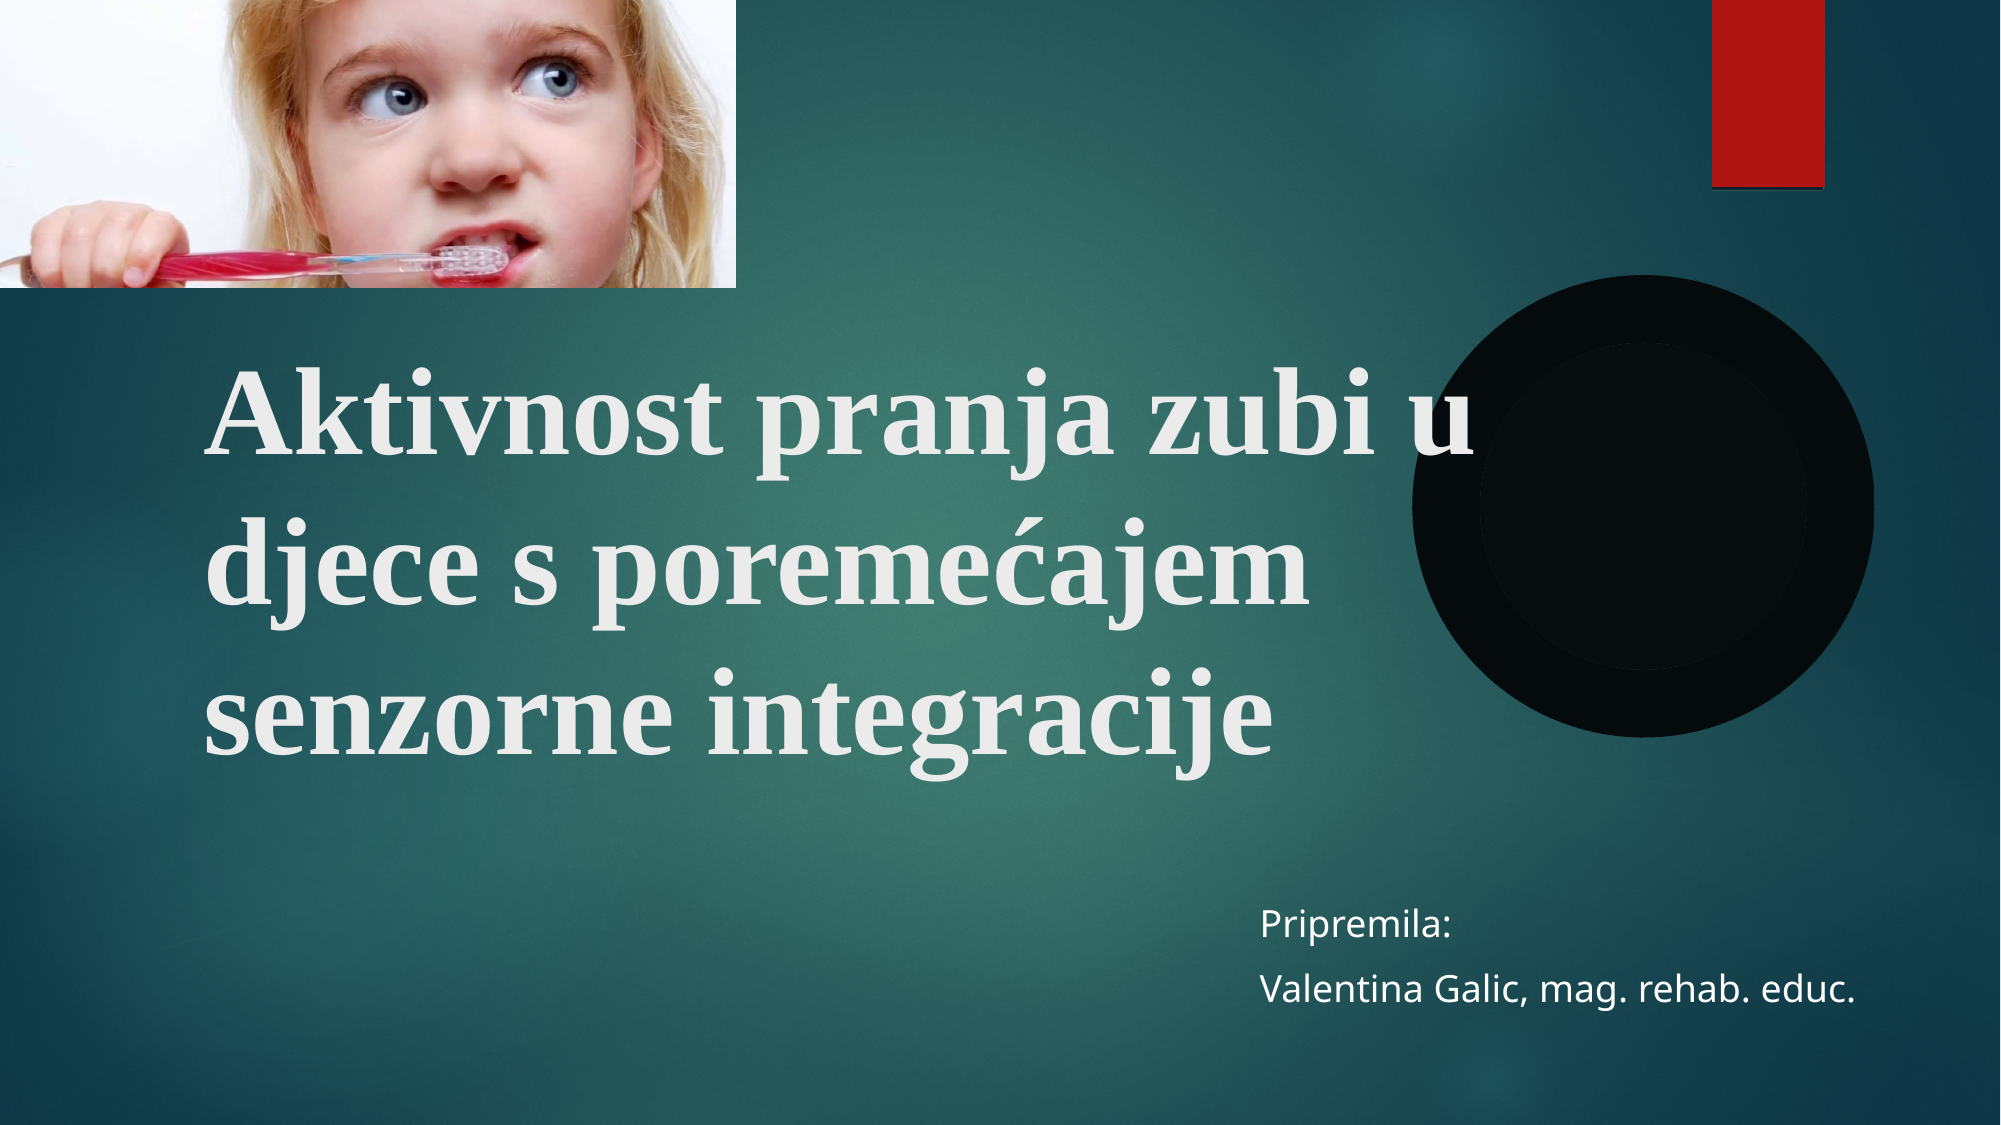

# Aktivnost pranja zubi u djece s poremećajem senzorne integracije
Pripremila:
Valentina Galic, mag. rehab. educ.